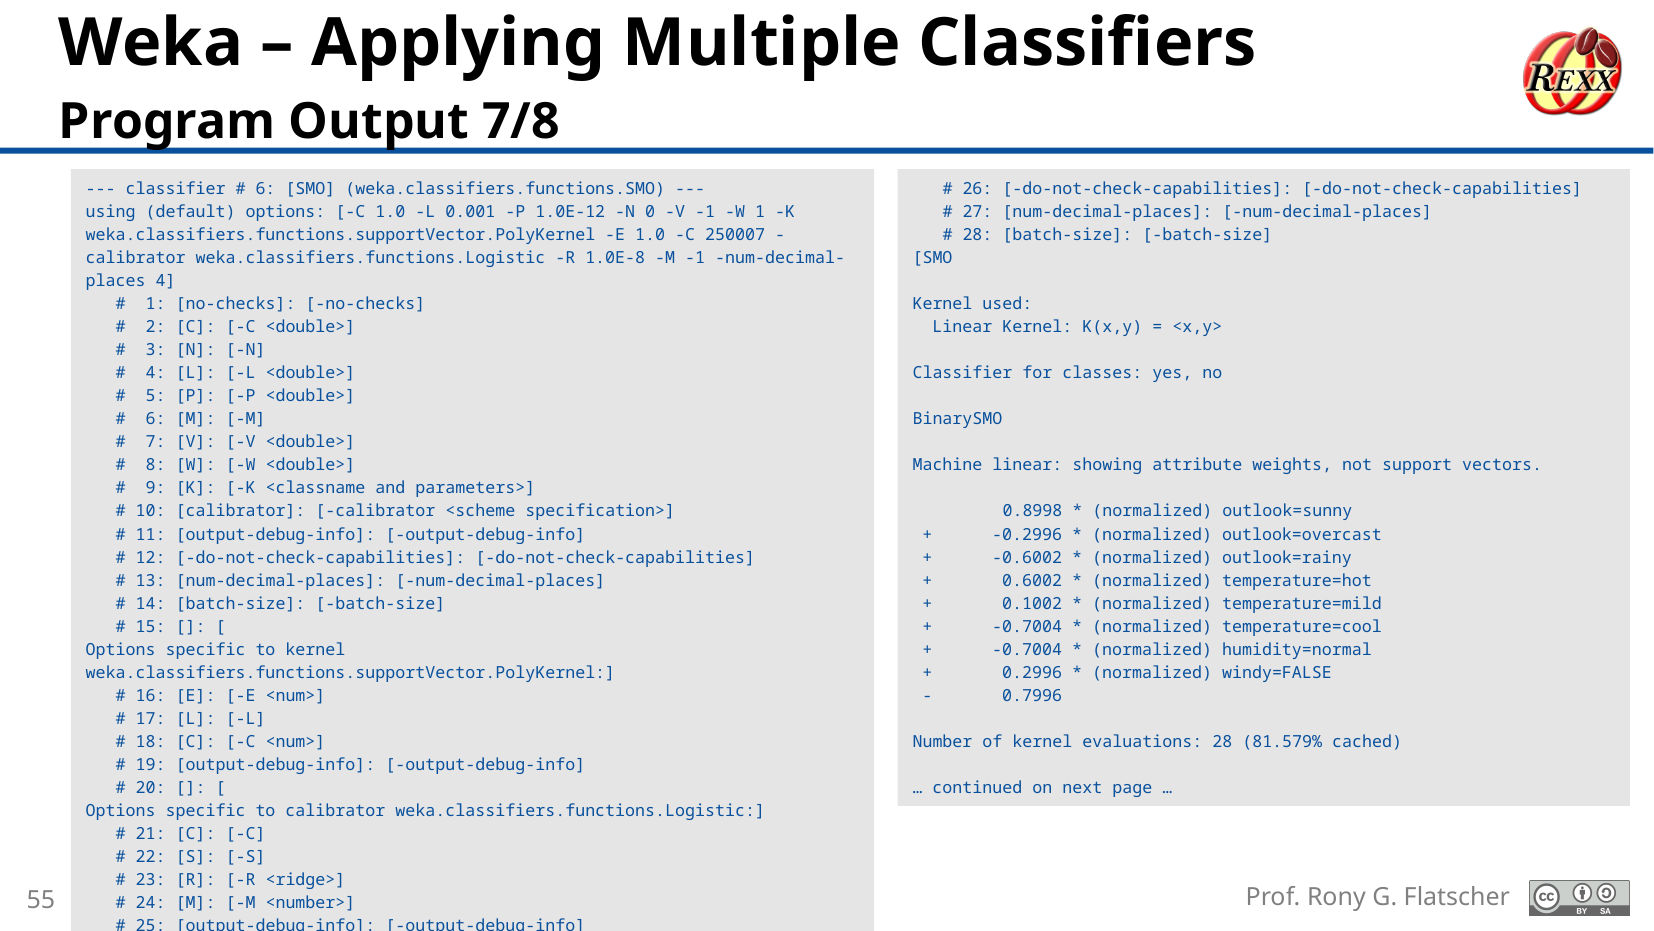

# Weka – Applying Multiple Classifiers Program Output 7/8
--- classifier # 6: [SMO] (weka.classifiers.functions.SMO) ---
using (default) options: [-C 1.0 -L 0.001 -P 1.0E-12 -N 0 -V -1 -W 1 -K weka.classifiers.functions.supportVector.PolyKernel -E 1.0 -C 250007 -calibrator weka.classifiers.functions.Logistic -R 1.0E-8 -M -1 -num-decimal-places 4]
 # 1: [no-checks]: [-no-checks]
 # 2: [C]: [-C <double>]
 # 3: [N]: [-N]
 # 4: [L]: [-L <double>]
 # 5: [P]: [-P <double>]
 # 6: [M]: [-M]
 # 7: [V]: [-V <double>]
 # 8: [W]: [-W <double>]
 # 9: [K]: [-K <classname and parameters>]
 # 10: [calibrator]: [-calibrator <scheme specification>]
 # 11: [output-debug-info]: [-output-debug-info]
 # 12: [-do-not-check-capabilities]: [-do-not-check-capabilities]
 # 13: [num-decimal-places]: [-num-decimal-places]
 # 14: [batch-size]: [-batch-size]
 # 15: []: [
Options specific to kernel weka.classifiers.functions.supportVector.PolyKernel:]
 # 16: [E]: [-E <num>]
 # 17: [L]: [-L]
 # 18: [C]: [-C <num>]
 # 19: [output-debug-info]: [-output-debug-info]
 # 20: []: [
Options specific to calibrator weka.classifiers.functions.Logistic:]
 # 21: [C]: [-C]
 # 22: [S]: [-S]
 # 23: [R]: [-R <ridge>]
 # 24: [M]: [-M ]
 # 25: [output-debug-info]: [-output-debug-info]
 # 26: [-do-not-check-capabilities]: [-do-not-check-capabilities]
 # 27: [num-decimal-places]: [-num-decimal-places]
 # 28: [batch-size]: [-batch-size]
[SMO
Kernel used:
 Linear Kernel: K(x,y) = <x,y>
Classifier for classes: yes, no
BinarySMO
Machine linear: showing attribute weights, not support vectors.
 0.8998 * (normalized) outlook=sunny
 + -0.2996 * (normalized) outlook=overcast
 + -0.6002 * (normalized) outlook=rainy
 + 0.6002 * (normalized) temperature=hot
 + 0.1002 * (normalized) temperature=mild
 + -0.7004 * (normalized) temperature=cool
 + -0.7004 * (normalized) humidity=normal
 + 0.2996 * (normalized) windy=FALSE
 - 0.7996
Number of kernel evaluations: 28 (81.579% cached)
… continued on next page …